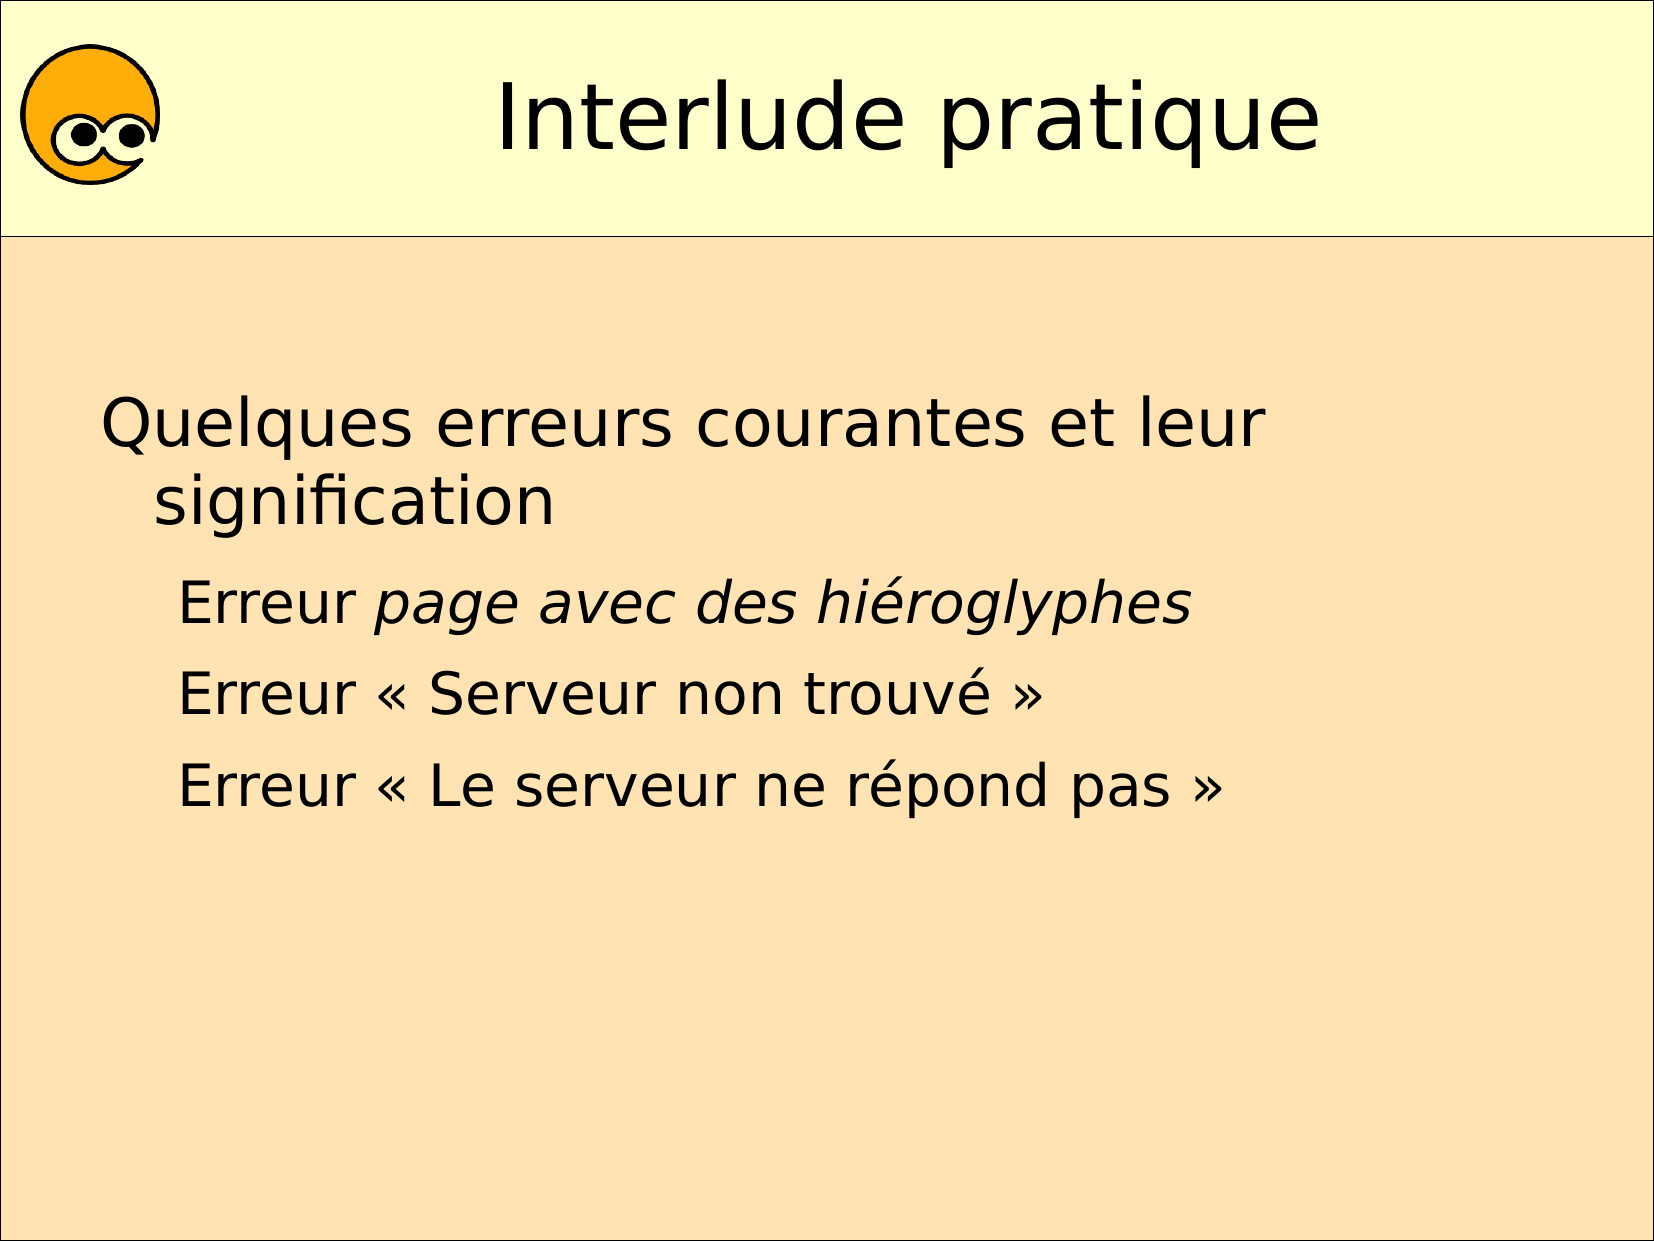

# Interlude pratique
Quelques erreurs courantes et leur signification
Erreur page avec des hiéroglyphes
Erreur « Serveur non trouvé »
Erreur « Le serveur ne répond pas »